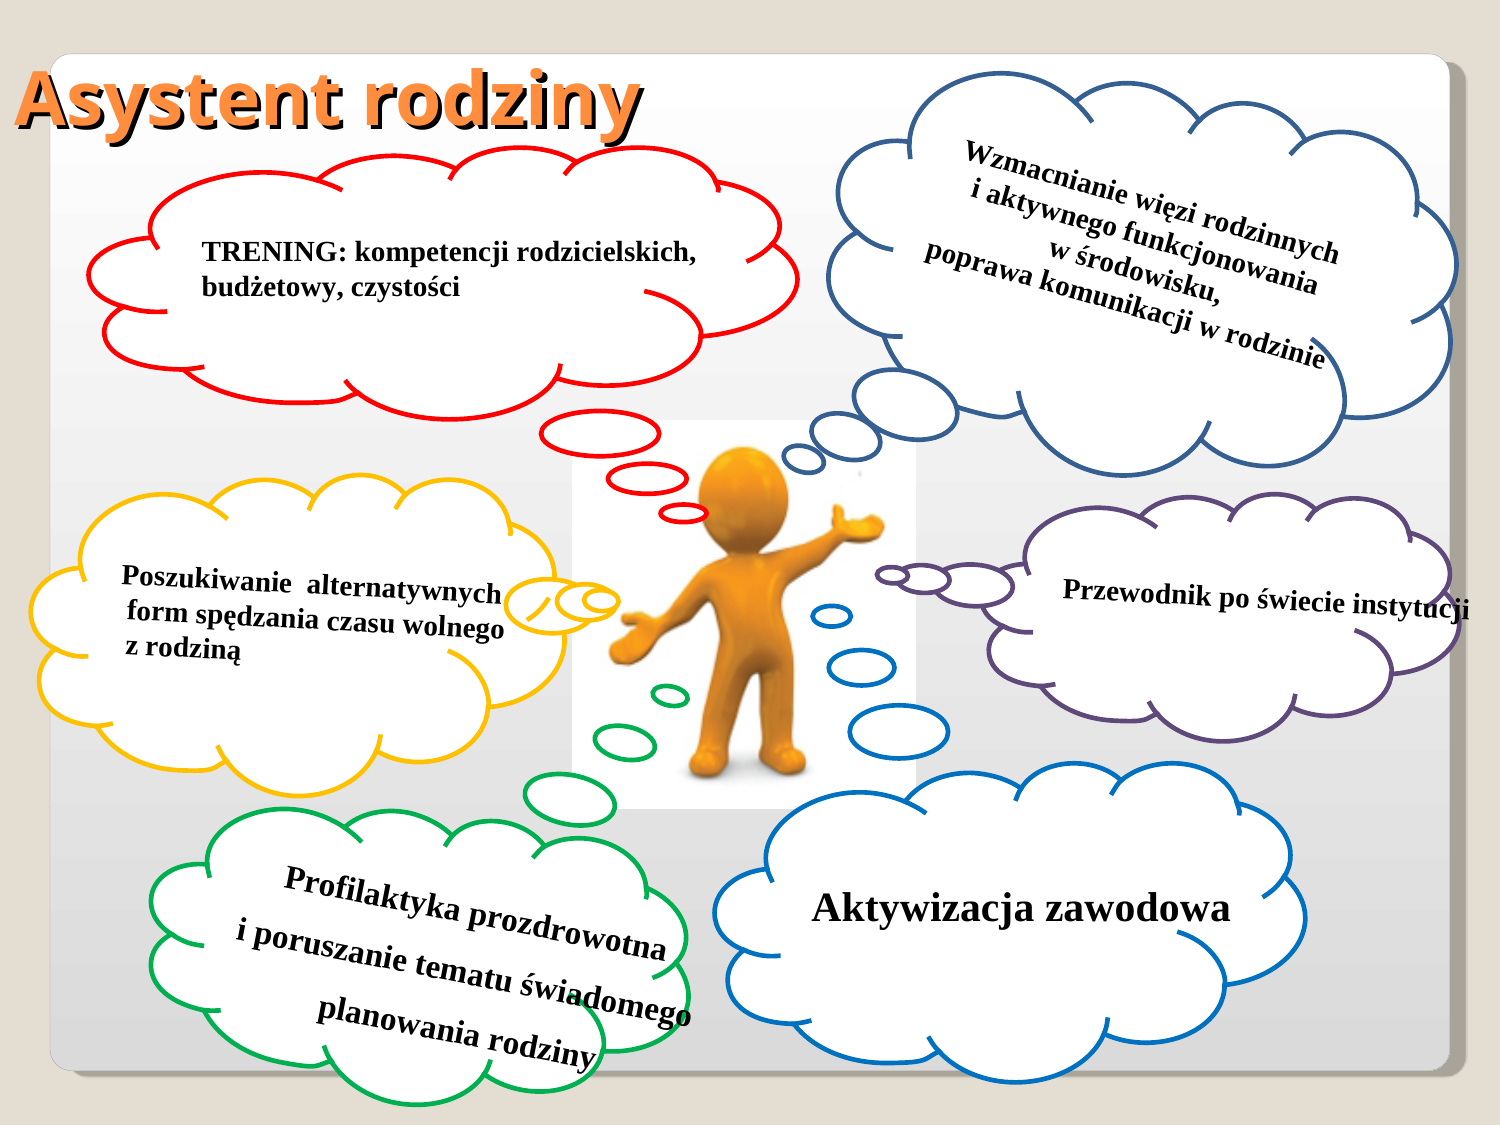

Asystent rodziny
Wzmacnianie więzi rodzinnych
i aktywnego funkcjonowania
 w środowisku,
poprawa komunikacji w rodzinie
TRENING: kompetencji rodzicielskich,
budżetowy, czystości
Poszukiwanie alternatywnych
 form spędzania czasu wolnego
 z rodziną
Przewodnik po świecie instytucji
Aktywizacja zawodowa
Profilaktyka prozdrowotna
i poruszanie tematu świadomego
planowania rodziny